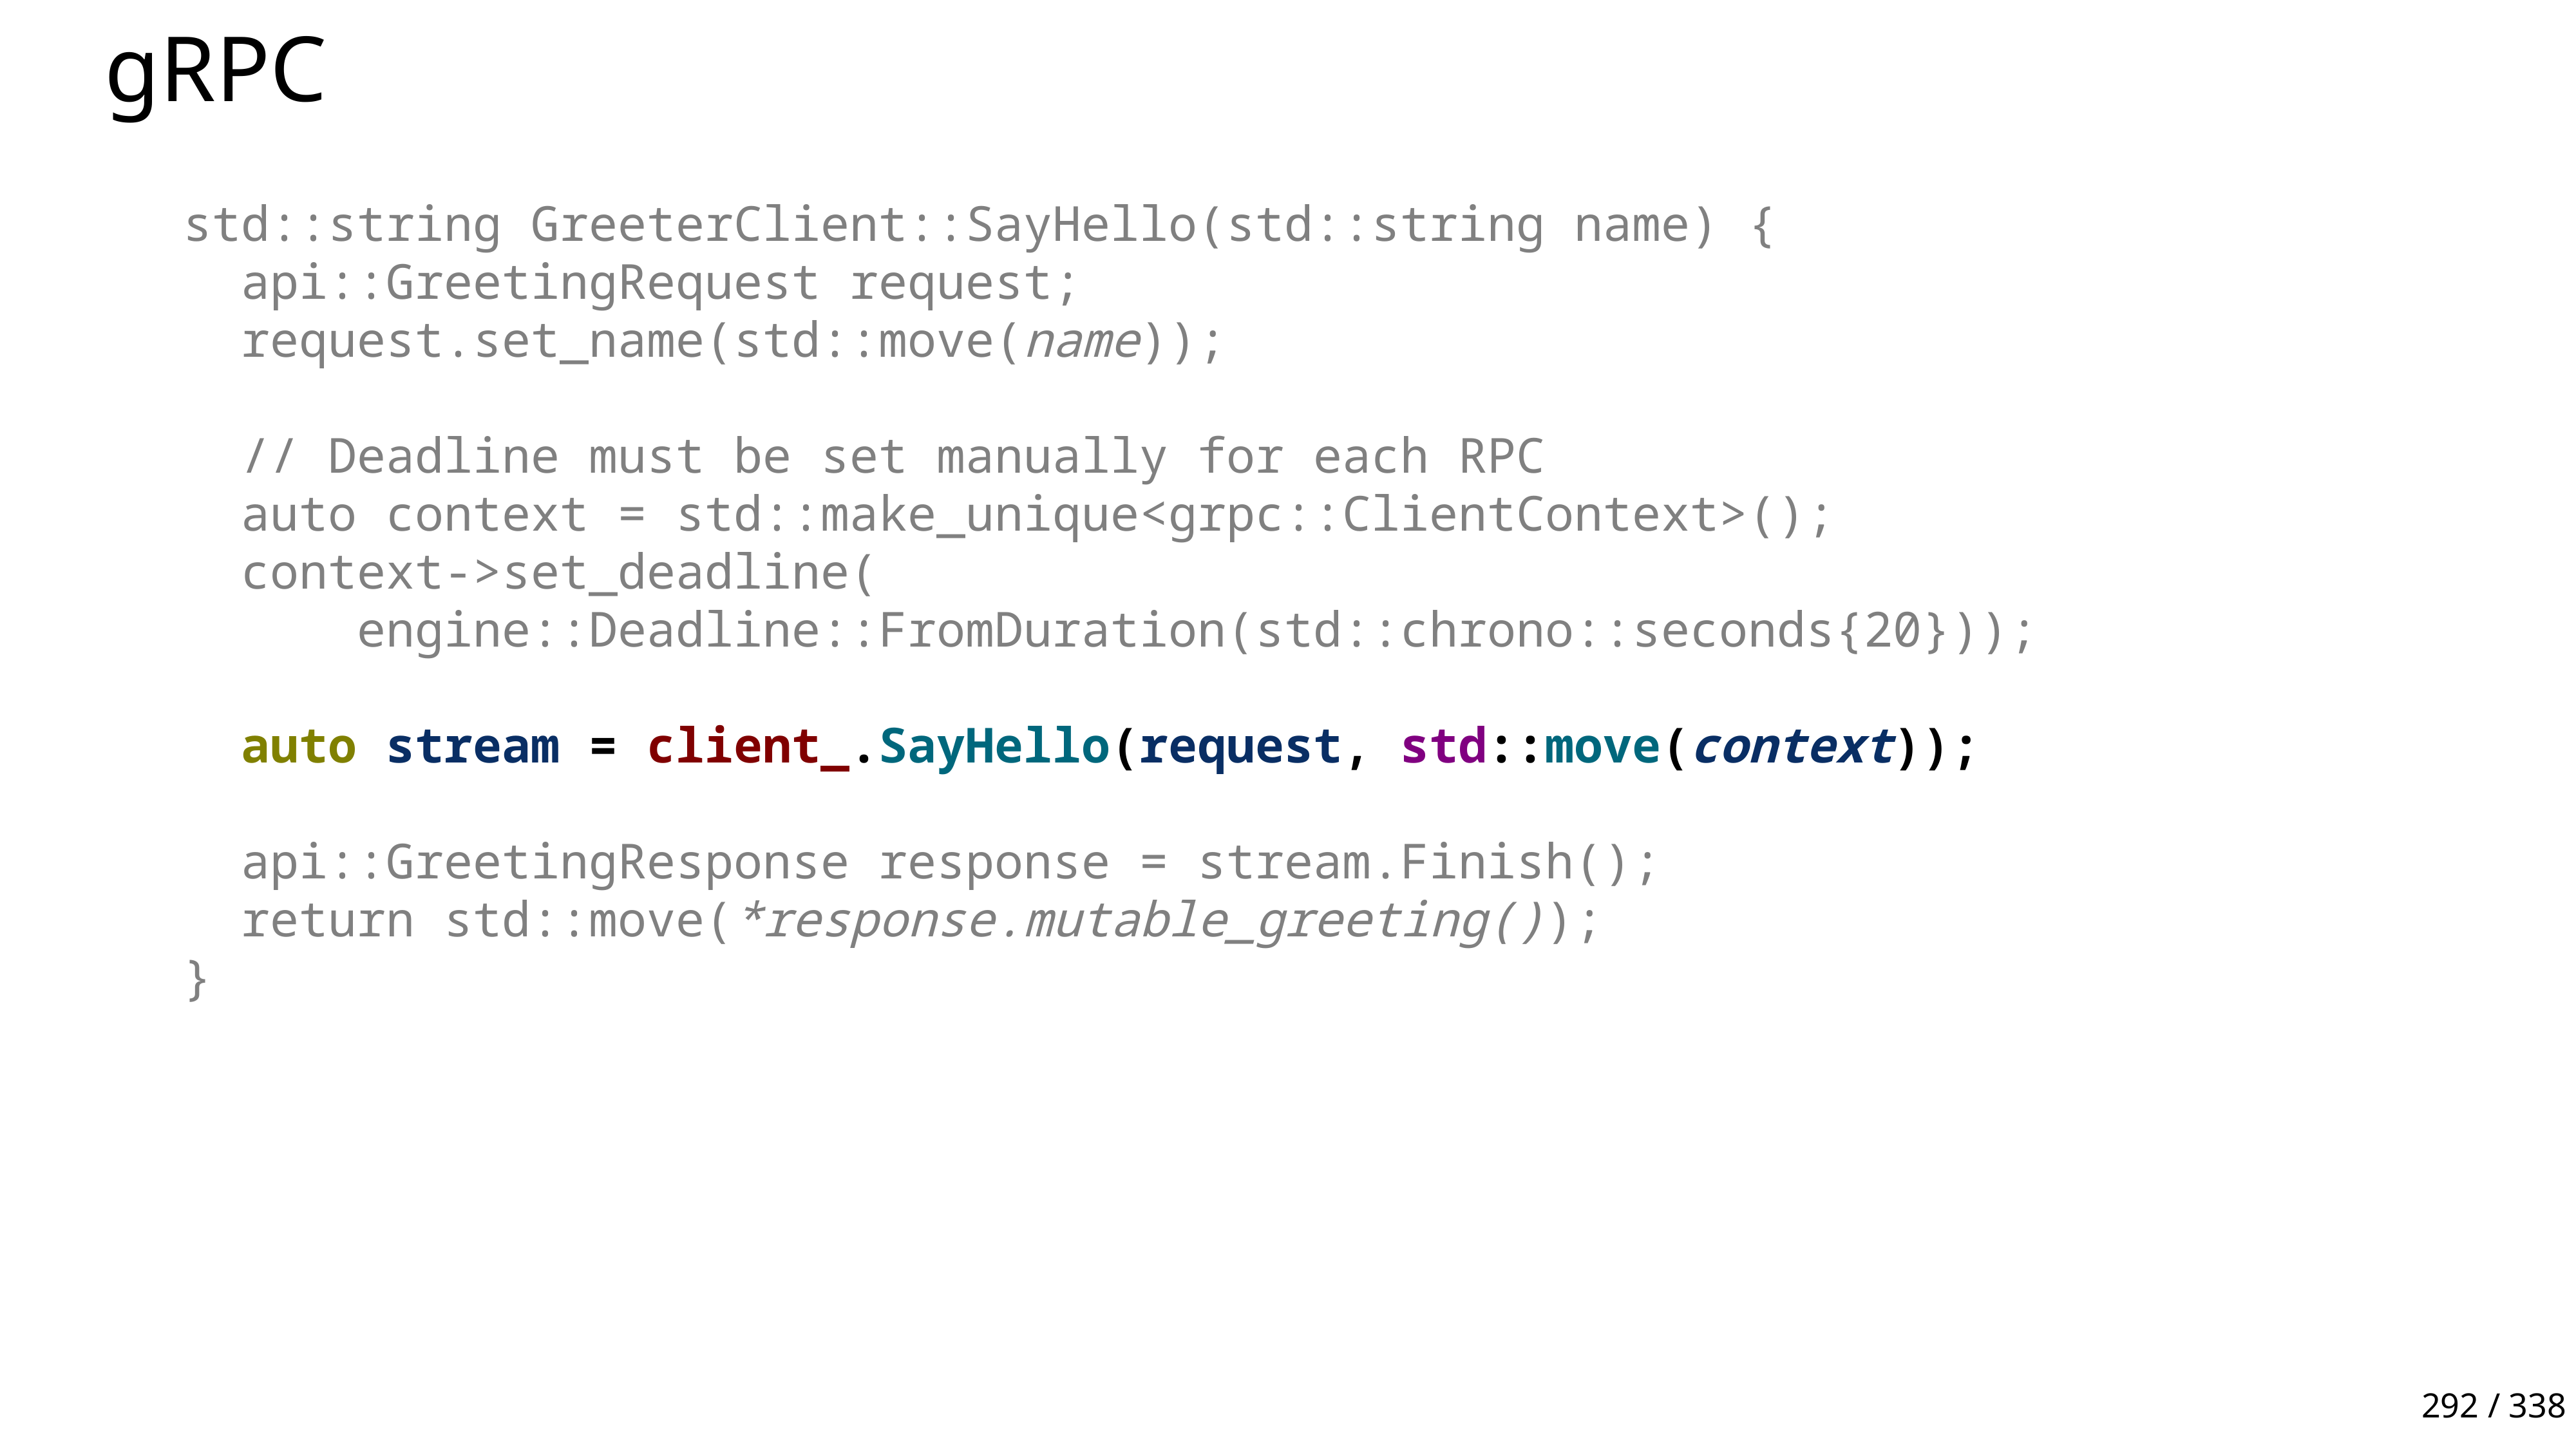

gRPC
std::string GreeterClient::SayHello(std::string name) {
 api::GreetingRequest request;
 request.set_name(std::move(name));
 // Deadline must be set manually for each RPC
 auto context = std::make_unique<grpc::ClientContext>();
 context->set_deadline(
 engine::Deadline::FromDuration(std::chrono::seconds{20}));
 auto stream = client_.SayHello(request, std::move(context));
 api::GreetingResponse response = stream.Finish();
 return std::move(*response.mutable_greeting());
}